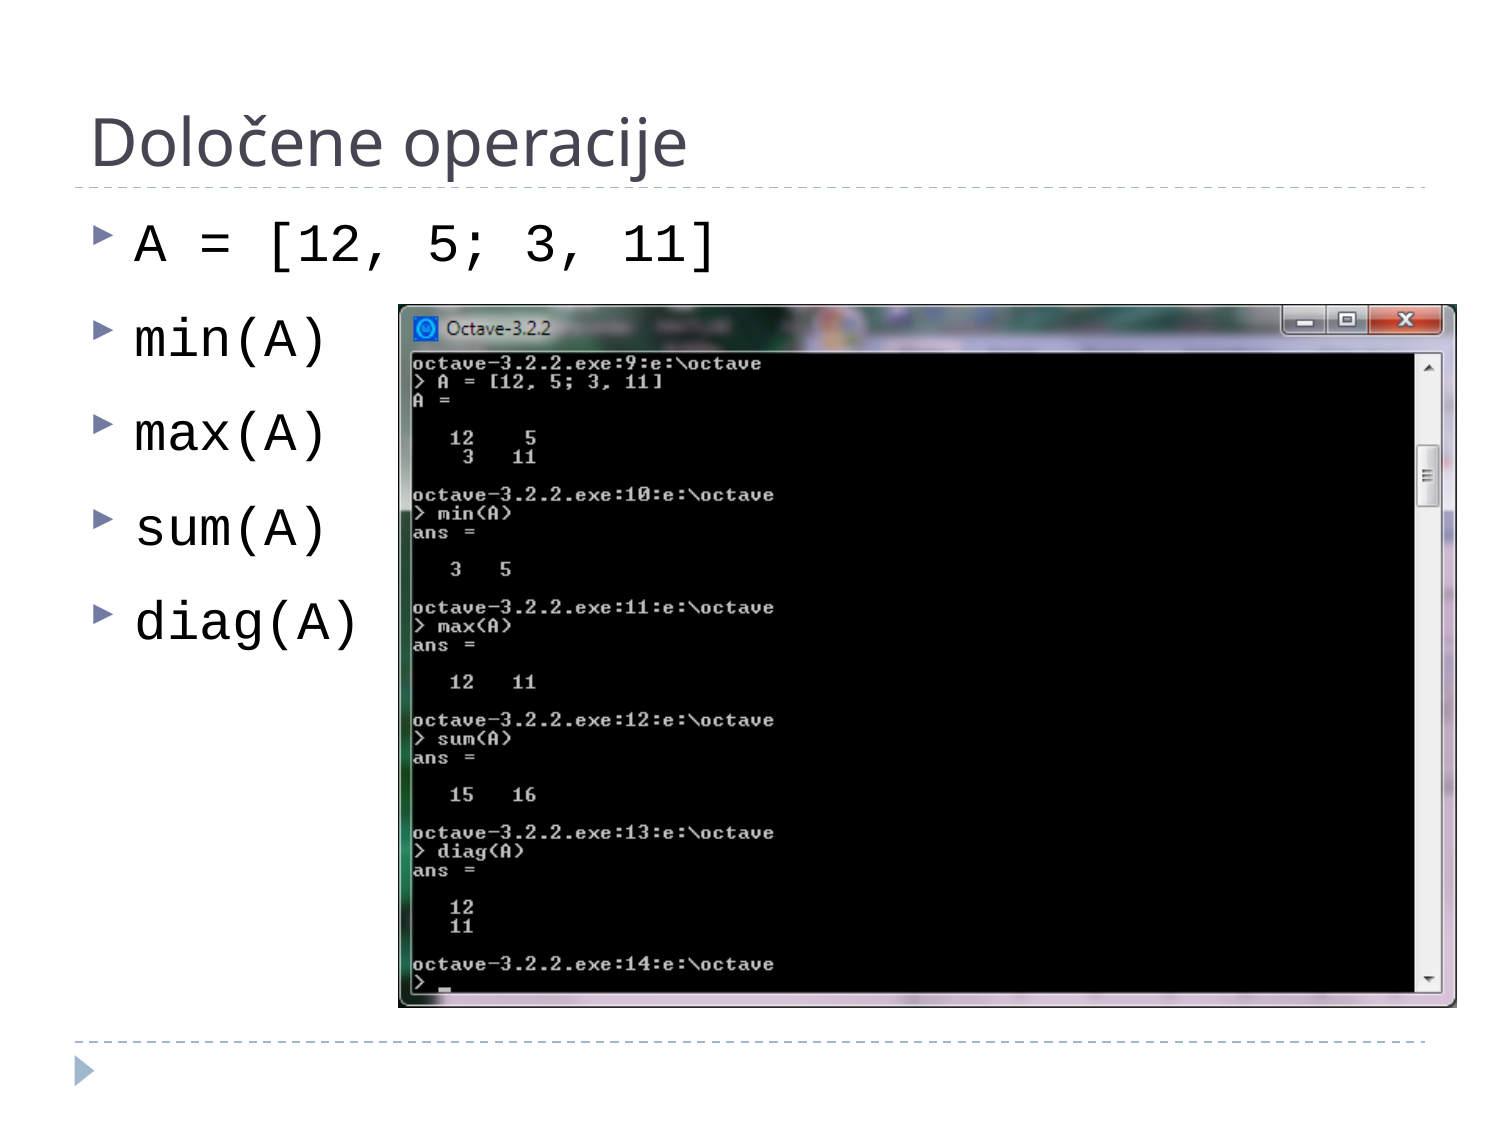

# Določene operacije
A = [12, 5; 3, 11]
min(A)
max(A)
sum(A)
diag(A)